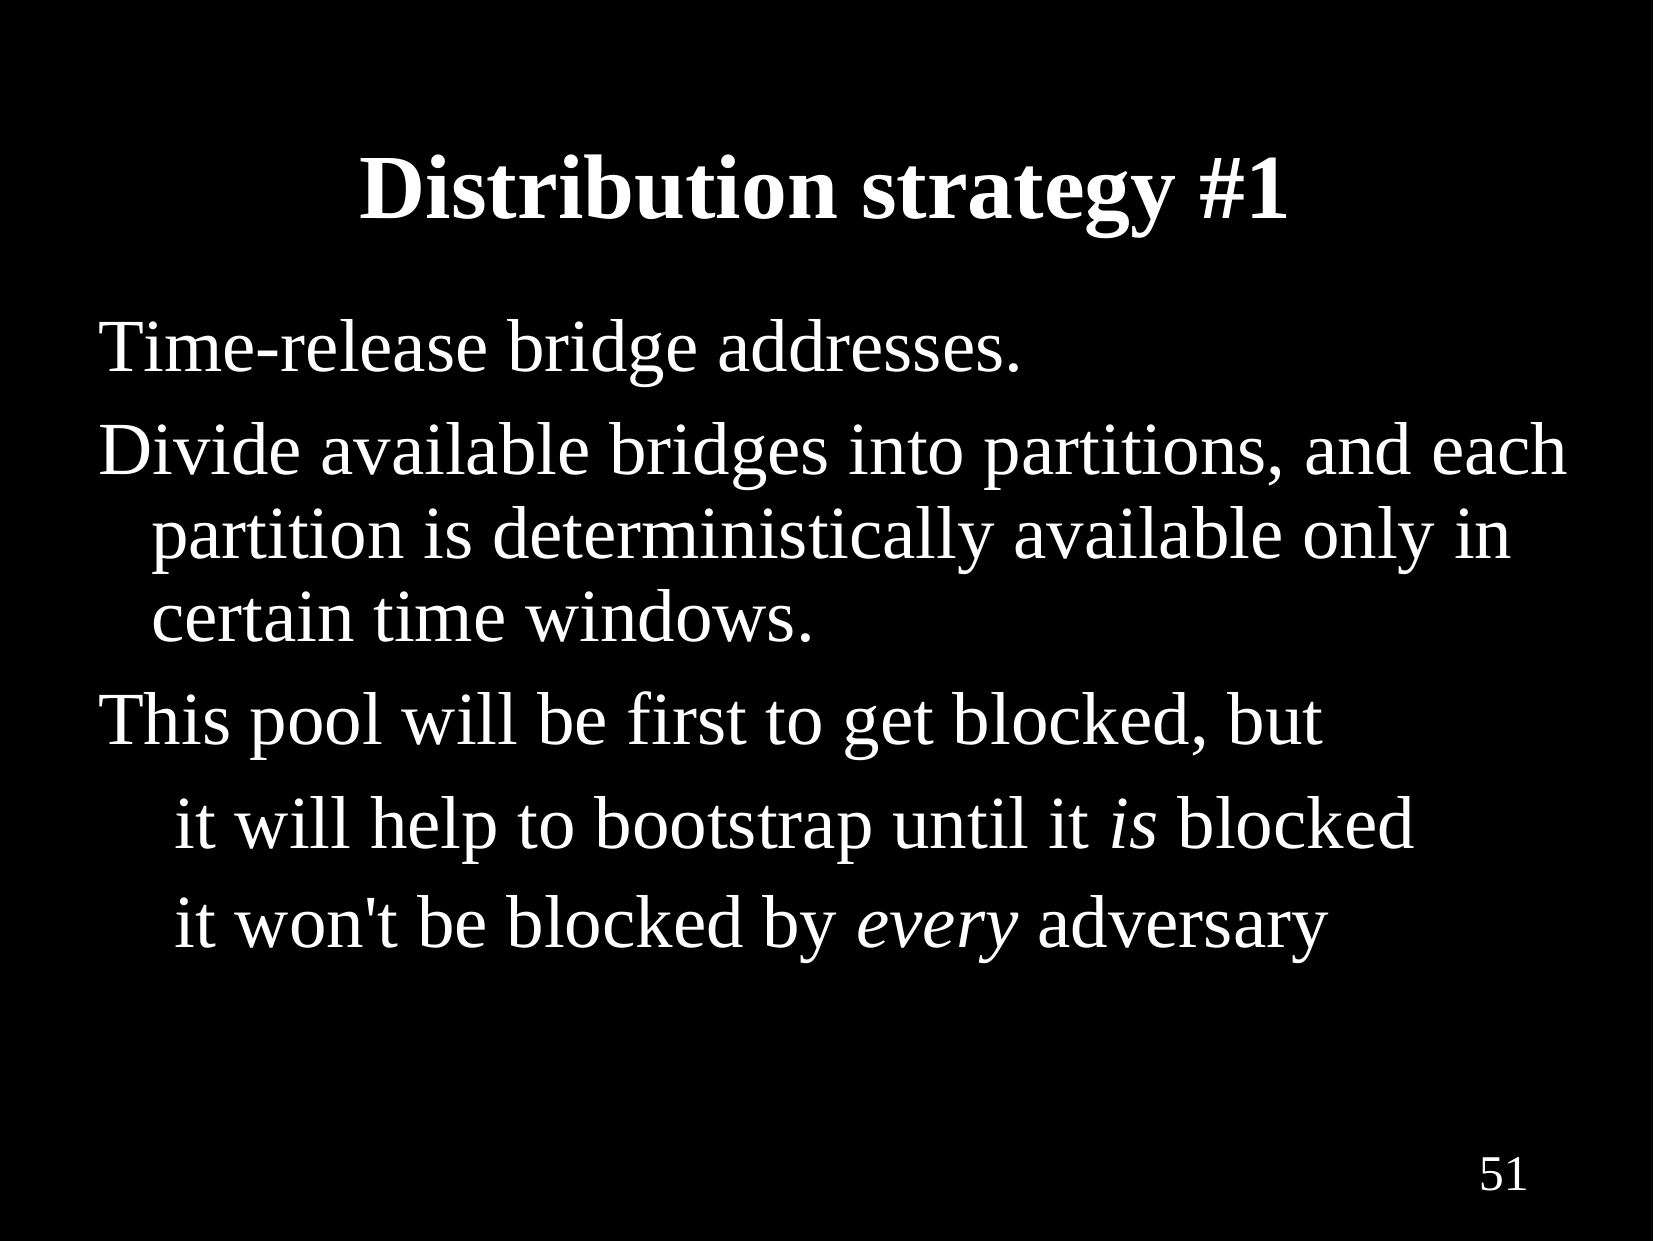

# Distribution strategy #1
Time-release bridge addresses.
Divide available bridges into partitions, and each partition is deterministically available only in certain time windows.
This pool will be first to get blocked, but
it will help to bootstrap until it is blocked
it won't be blocked by every adversary